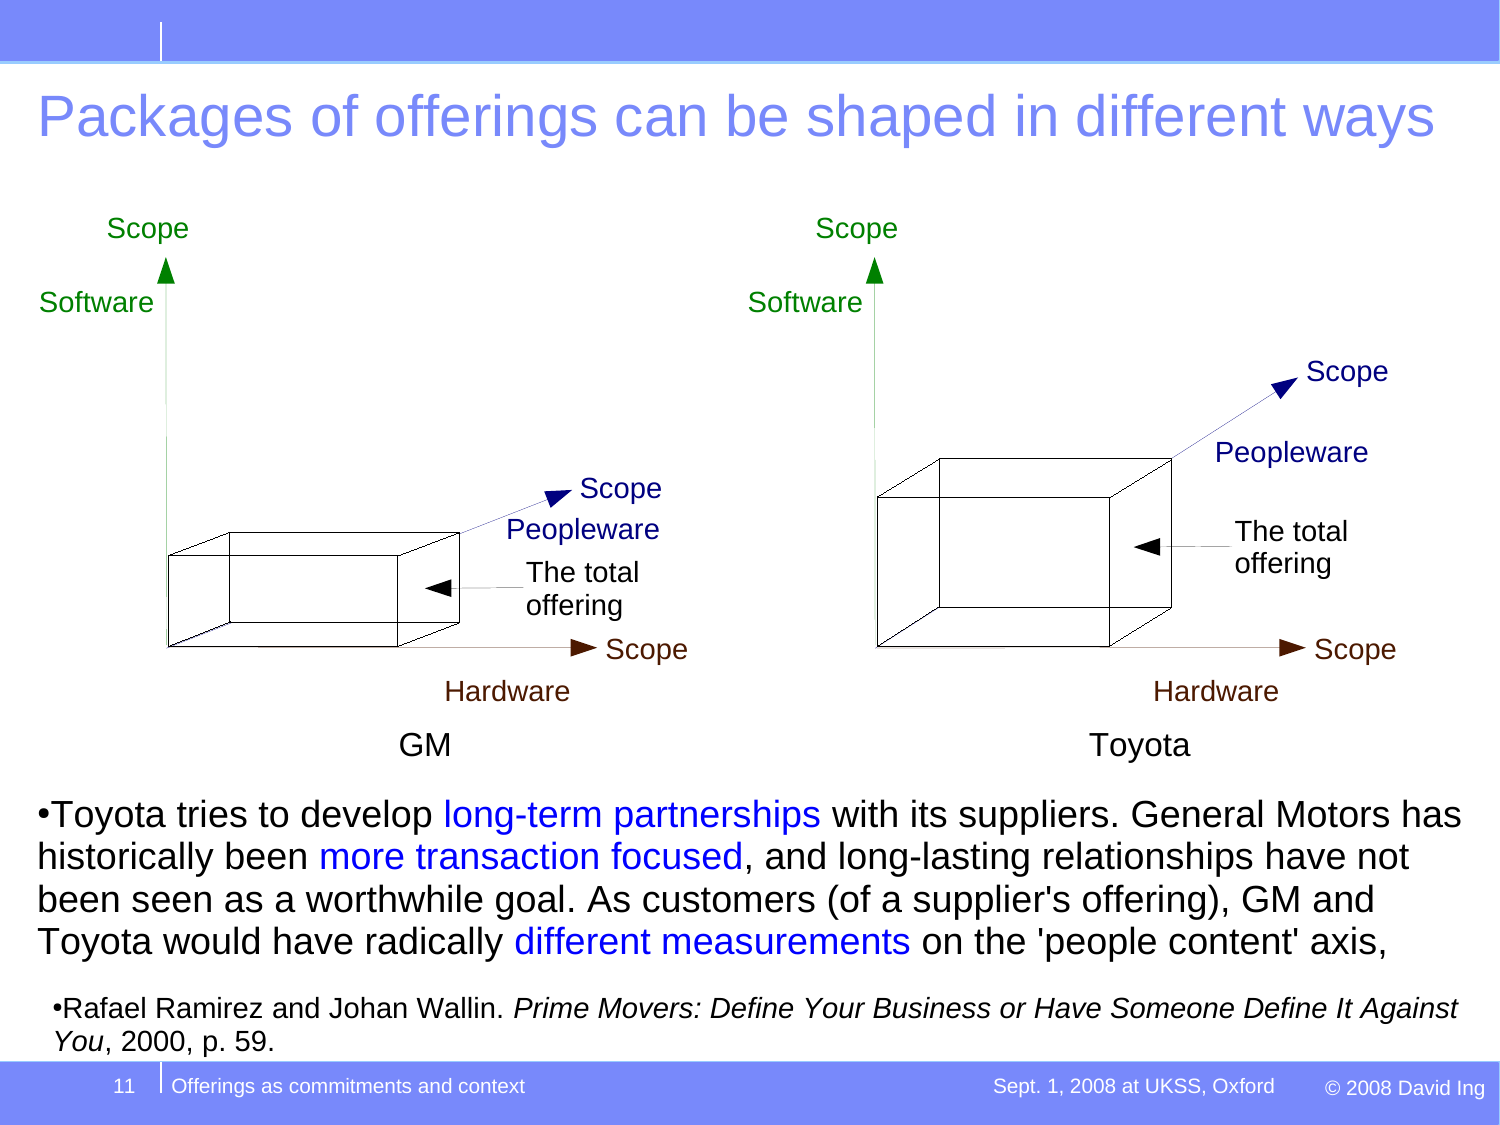

# Packages of offerings can be shaped in different ways
Scope
Scope
Software
Software
Scope
Peopleware
Scope
The total offering
Peopleware
The total offering
Scope
Scope
Hardware
Hardware
GM
Toyota
Toyota tries to develop long-term partnerships with its suppliers. General Motors has historically been more transaction focused, and long-lasting relationships have not been seen as a worthwhile goal. As customers (of a supplier's offering), GM and Toyota would have radically different measurements on the 'people content' axis,
Rafael Ramirez and Johan Wallin. Prime Movers: Define Your Business or Have Someone Define It Against You, 2000, p. 59.
11
Offerings as commitments and context
Sept. 1, 2008 at UKSS, Oxford